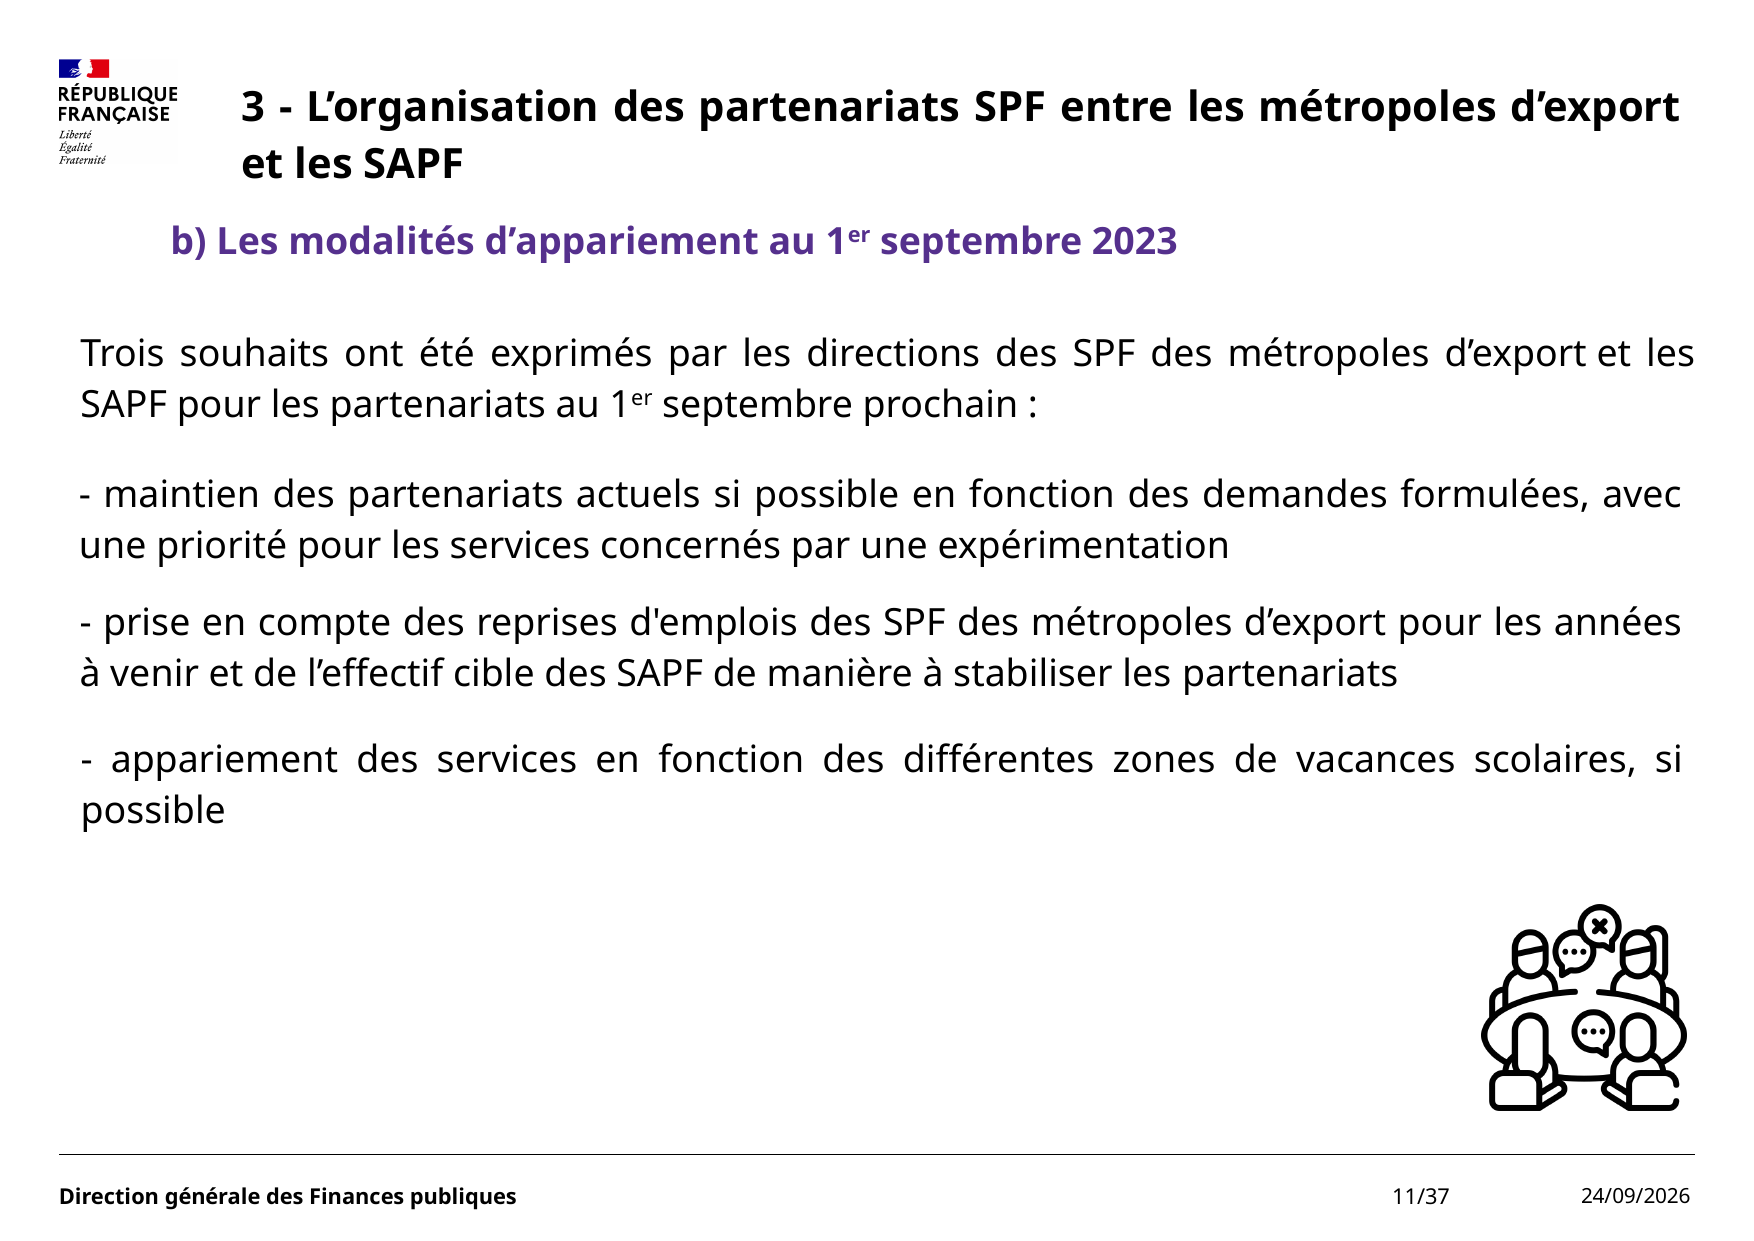

3 - L’organisation des partenariats SPF entre les métropoles d’export et les SAPF
 b) Les modalités d’appariement au 1er septembre 2023
Trois souhaits ont été exprimés par les directions des SPF des métropoles d’export et les SAPF pour les partenariats au 1er septembre prochain :
- maintien des partenariats actuels si possible en fonction des demandes formulées, avec une priorité pour les services concernés par une expérimentation
- prise en compte des reprises d'emplois des SPF des métropoles d’export pour les années à venir et de l’effectif cible des SAPF de manière à stabiliser les partenariats
- appariement des services en fonction des différentes zones de vacances scolaires, si possible